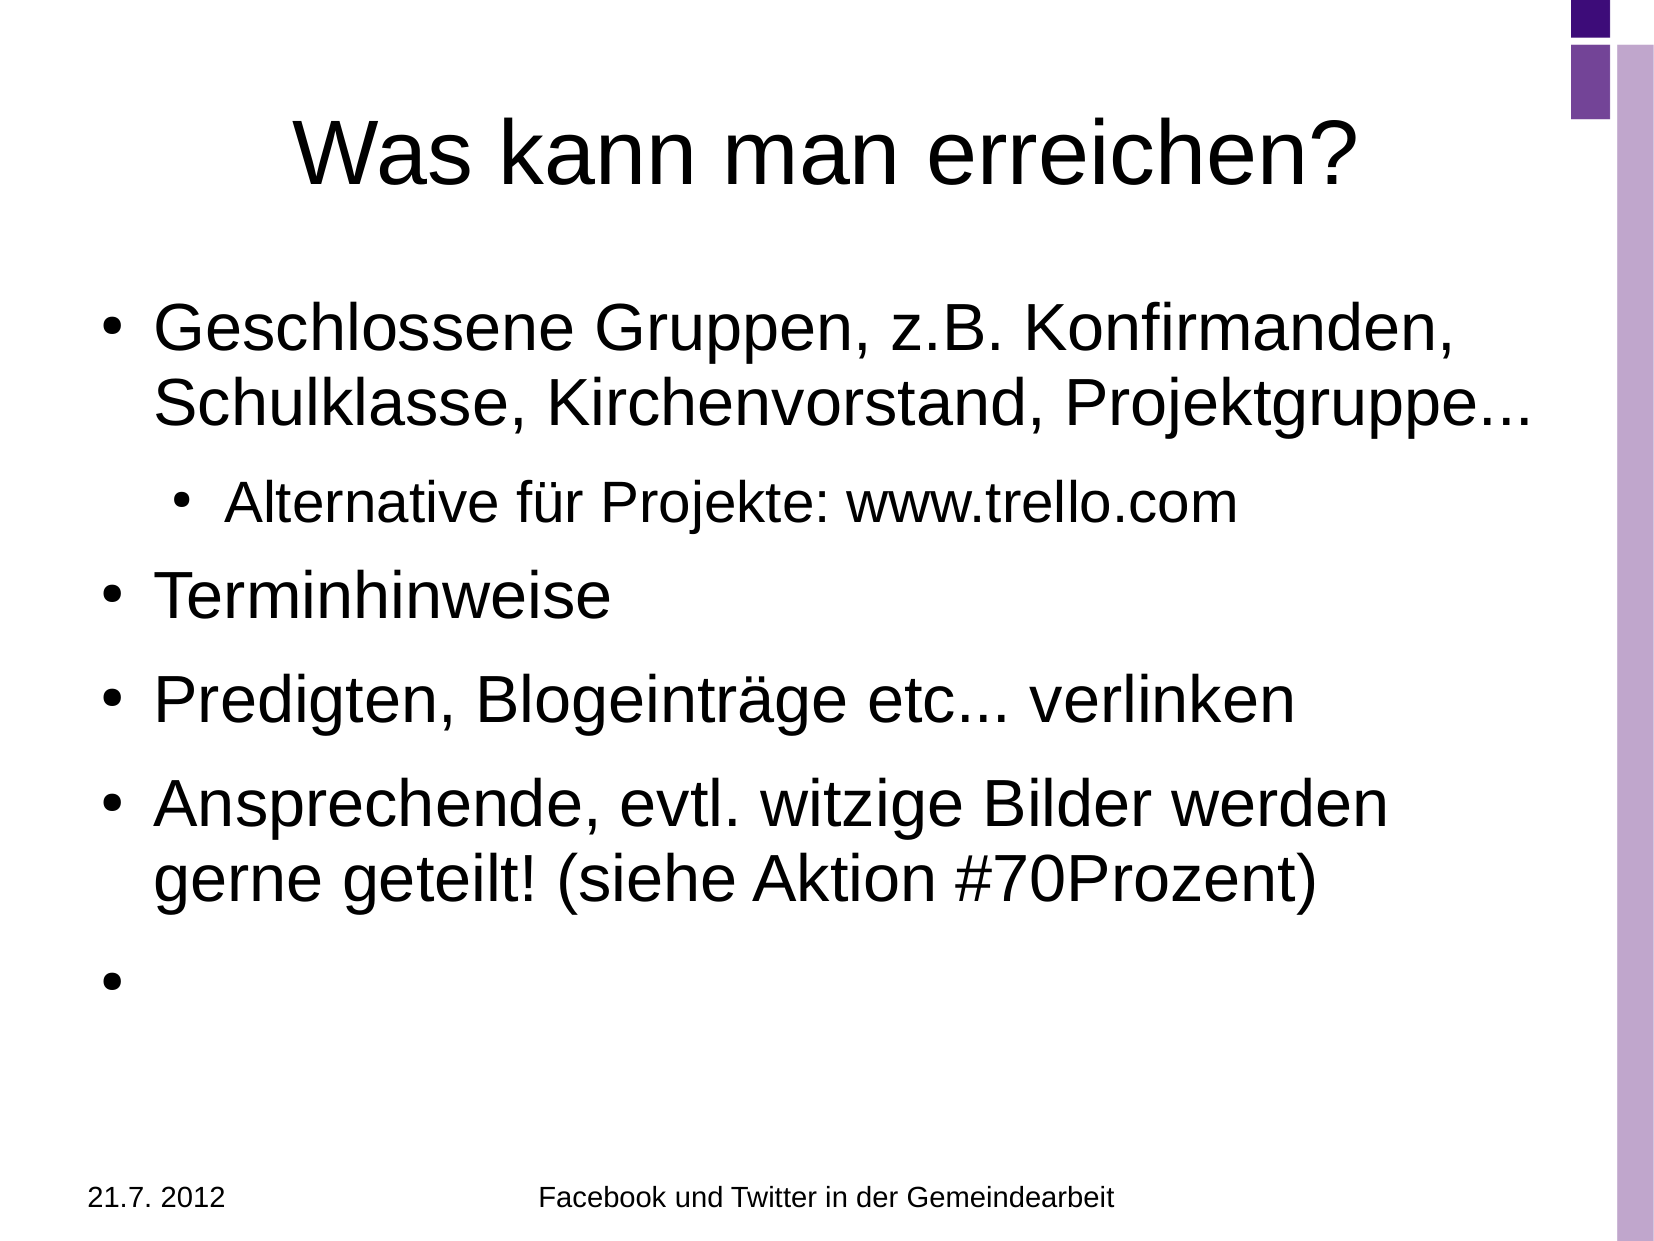

# Was kann man erreichen?
Geschlossene Gruppen, z.B. Konfirmanden, Schulklasse, Kirchenvorstand, Projektgruppe...
Alternative für Projekte: www.trello.com
Terminhinweise
Predigten, Blogeinträge etc... verlinken
Ansprechende, evtl. witzige Bilder werden gerne geteilt! (siehe Aktion #70Prozent)